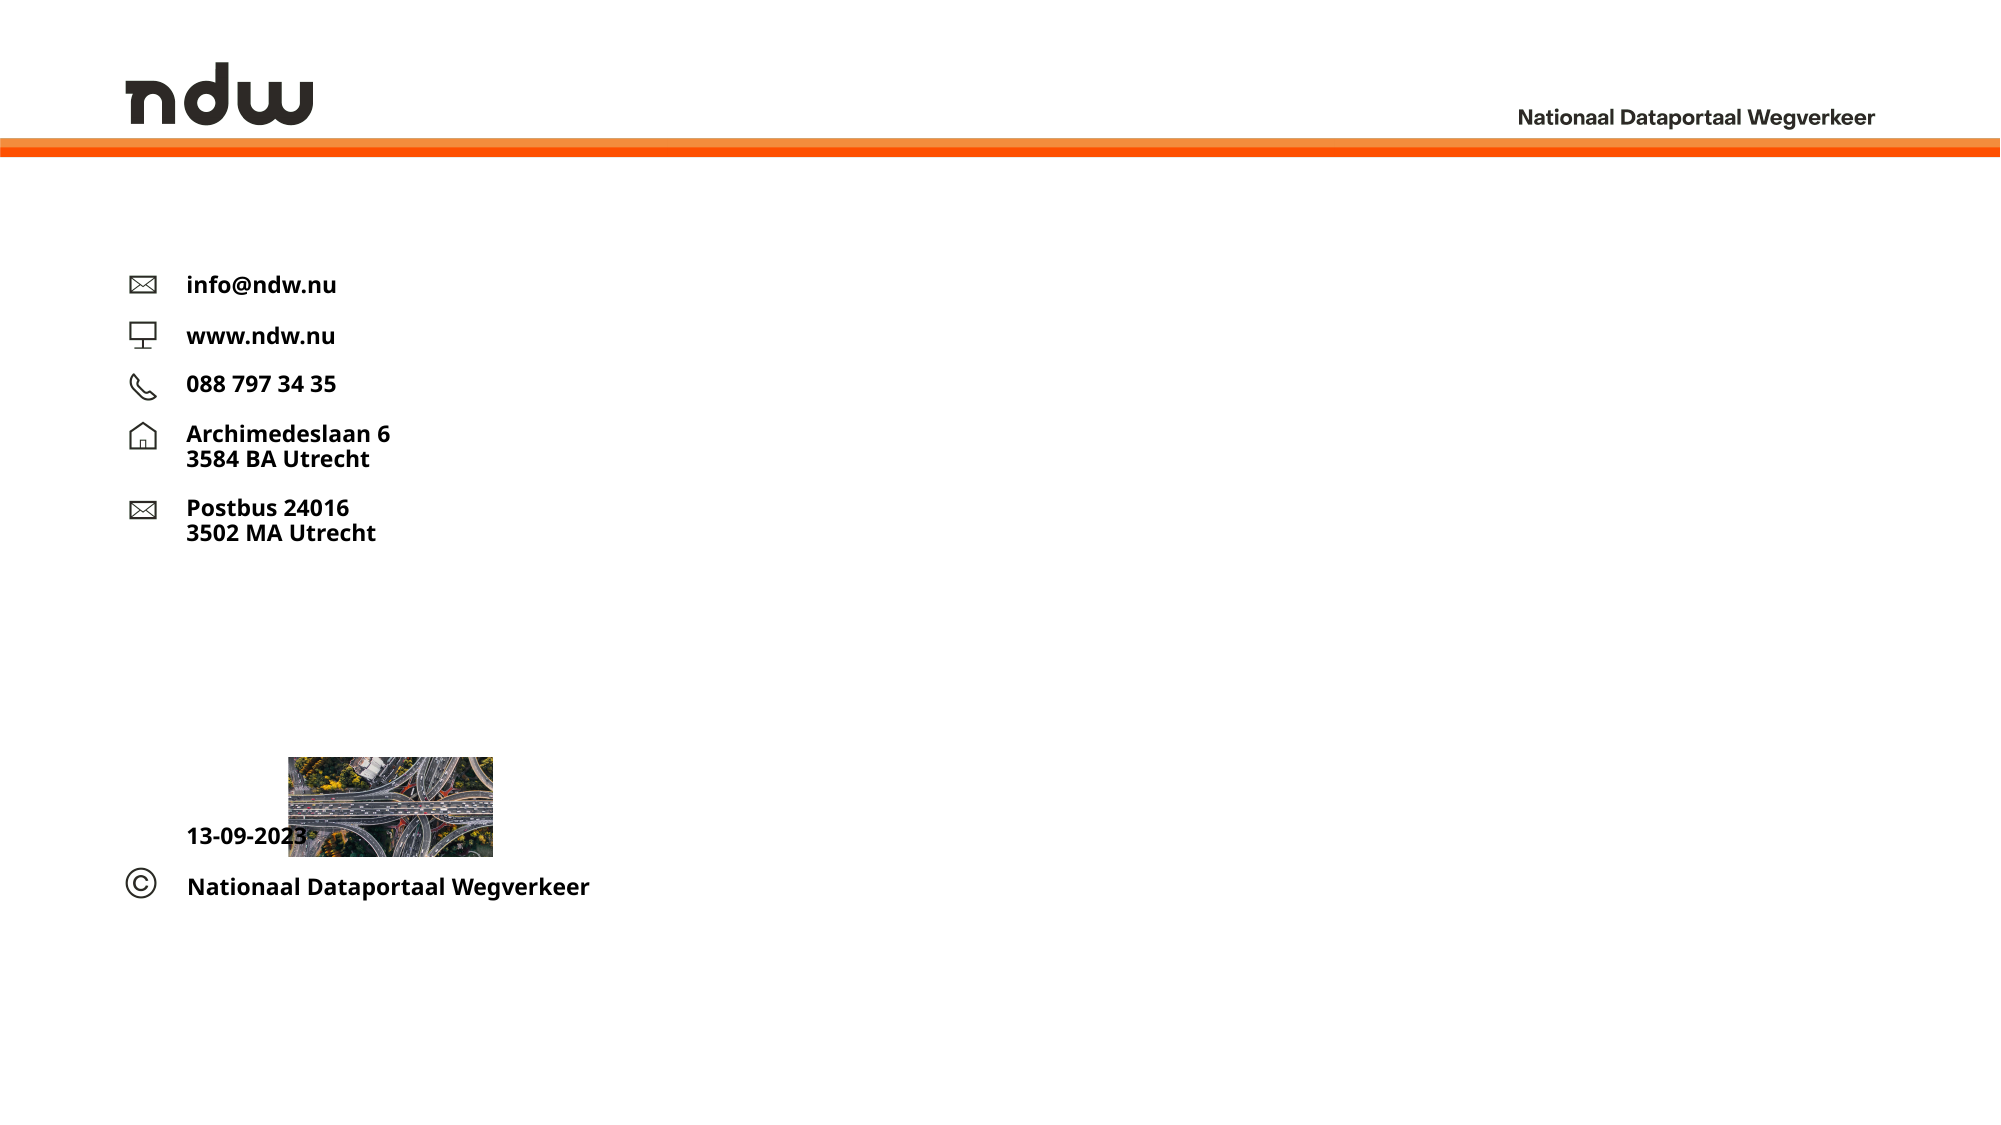

info@ndw.nu
www.ndw.nu
088 797 34 35
Archimedeslaan 6
3584 BA Utrecht
Postbus 24016
3502 MA Utrecht
# 13-09-2023